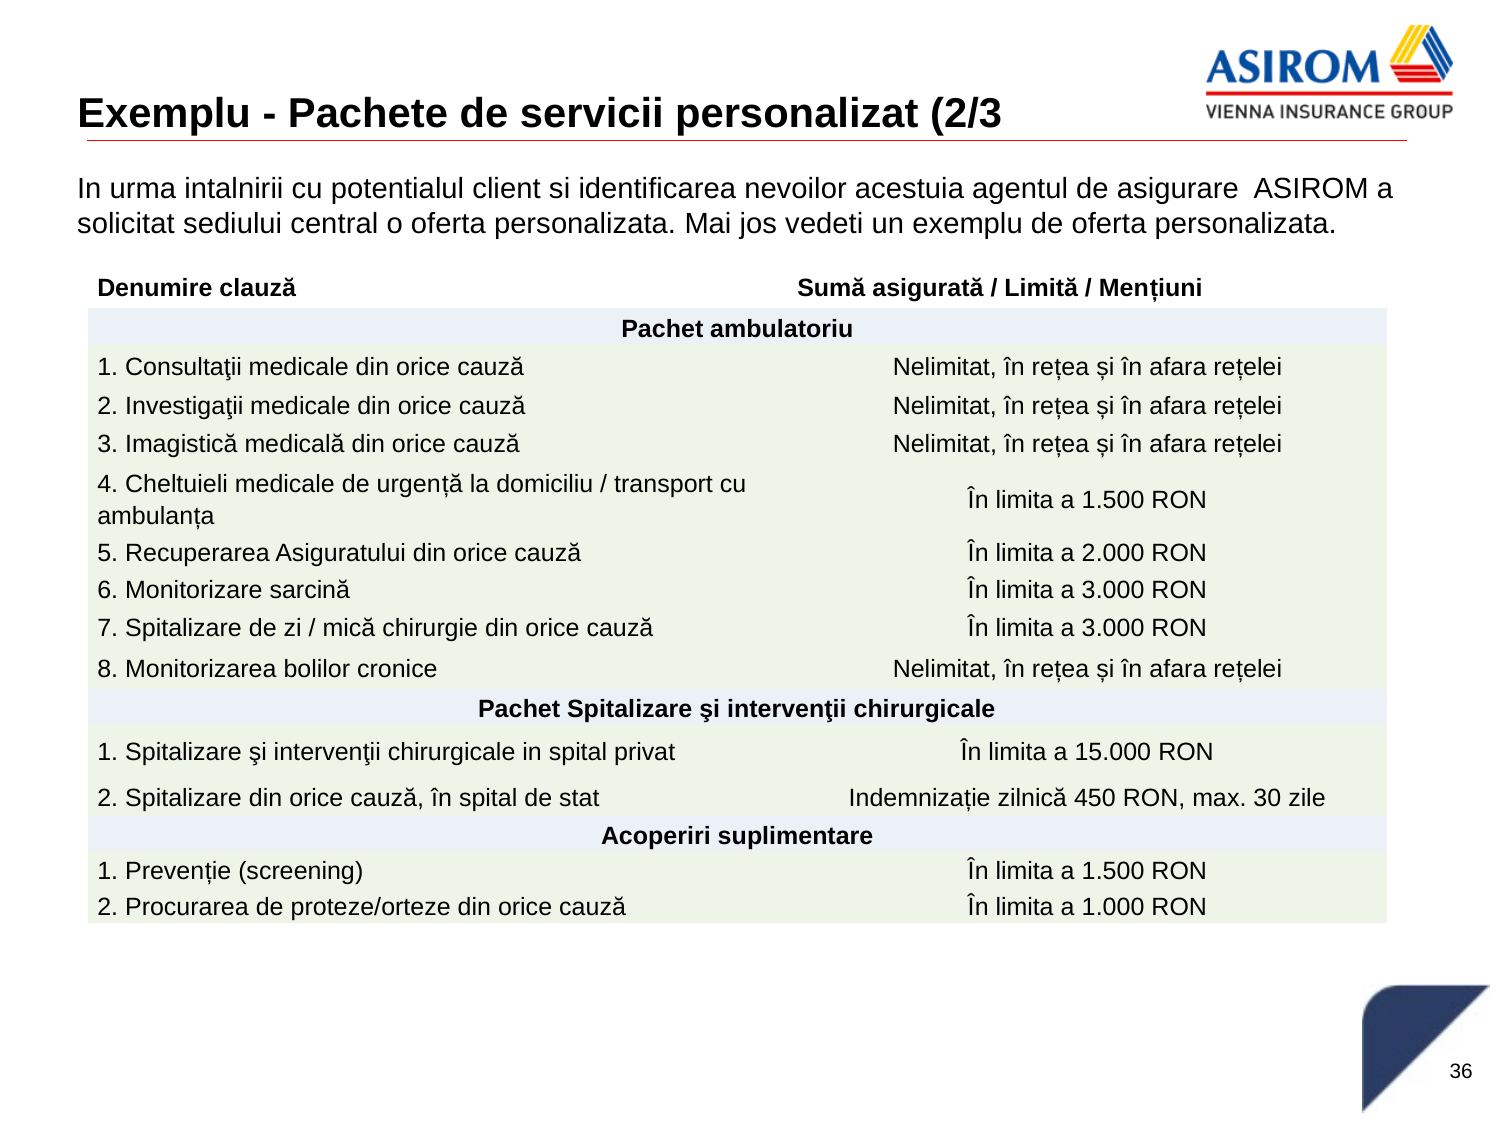

Exemplu - Pachete de servicii personalizat (2/3
In urma intalnirii cu potentialul client si identificarea nevoilor acestuia agentul de asigurare ASIROM a solicitat sediului central o oferta personalizata. Mai jos vedeti un exemplu de oferta personalizata.
| Denumire clauză | Sumă asigurată / Limită / Mențiuni |
| --- | --- |
| Pachet ambulatoriu | |
| 1. Consultaţii medicale din orice cauză | Nelimitat, în rețea și în afara rețelei |
| 2. Investigaţii medicale din orice cauză | Nelimitat, în rețea și în afara rețelei |
| 3. Imagistică medicală din orice cauză | Nelimitat, în rețea și în afara rețelei |
| 4. Cheltuieli medicale de urgență la domiciliu / transport cu ambulanța | În limita a 1.500 RON |
| 5. Recuperarea Asiguratului din orice cauză | În limita a 2.000 RON |
| 6. Monitorizare sarcină | În limita a 3.000 RON |
| 7. Spitalizare de zi / mică chirurgie din orice cauză | În limita a 3.000 RON |
| 8. Monitorizarea bolilor cronice | Nelimitat, în rețea și în afara rețelei |
| Pachet Spitalizare şi intervenţii chirurgicale | |
| 1. Spitalizare şi intervenţii chirurgicale in spital privat | În limita a 15.000 RON |
| 2. Spitalizare din orice cauză, în spital de stat | Indemnizație zilnică 450 RON, max. 30 zile |
| Acoperiri suplimentare | |
| 1. Prevenție (screening) | În limita a 1.500 RON |
| 2. Procurarea de proteze/orteze din orice cauză | În limita a 1.000 RON |